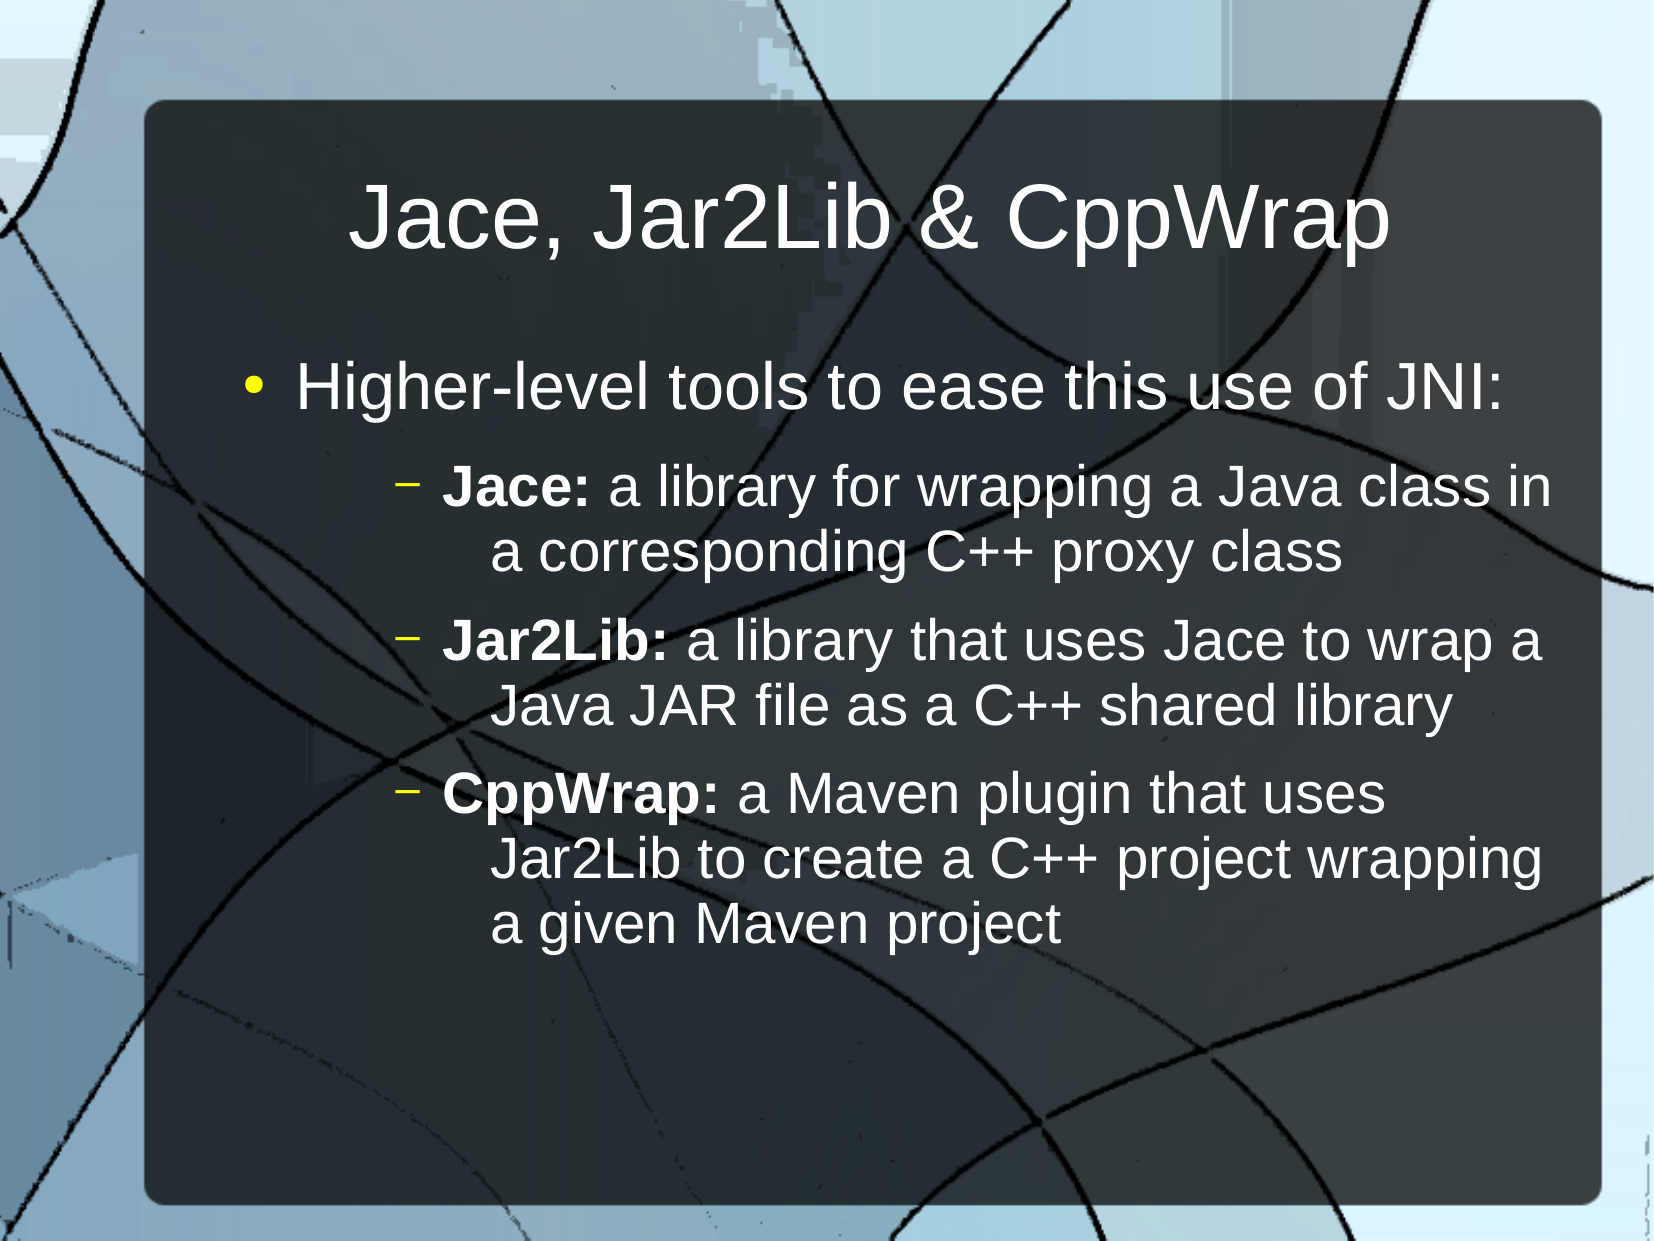

# Jace, Jar2Lib & CppWrap
Higher-level tools to ease this use of JNI:
Jace: a library for wrapping a Java class in a corresponding C++ proxy class
Jar2Lib: a library that uses Jace to wrap a Java JAR file as a C++ shared library
CppWrap: a Maven plugin that uses Jar2Lib to create a C++ project wrapping a given Maven project